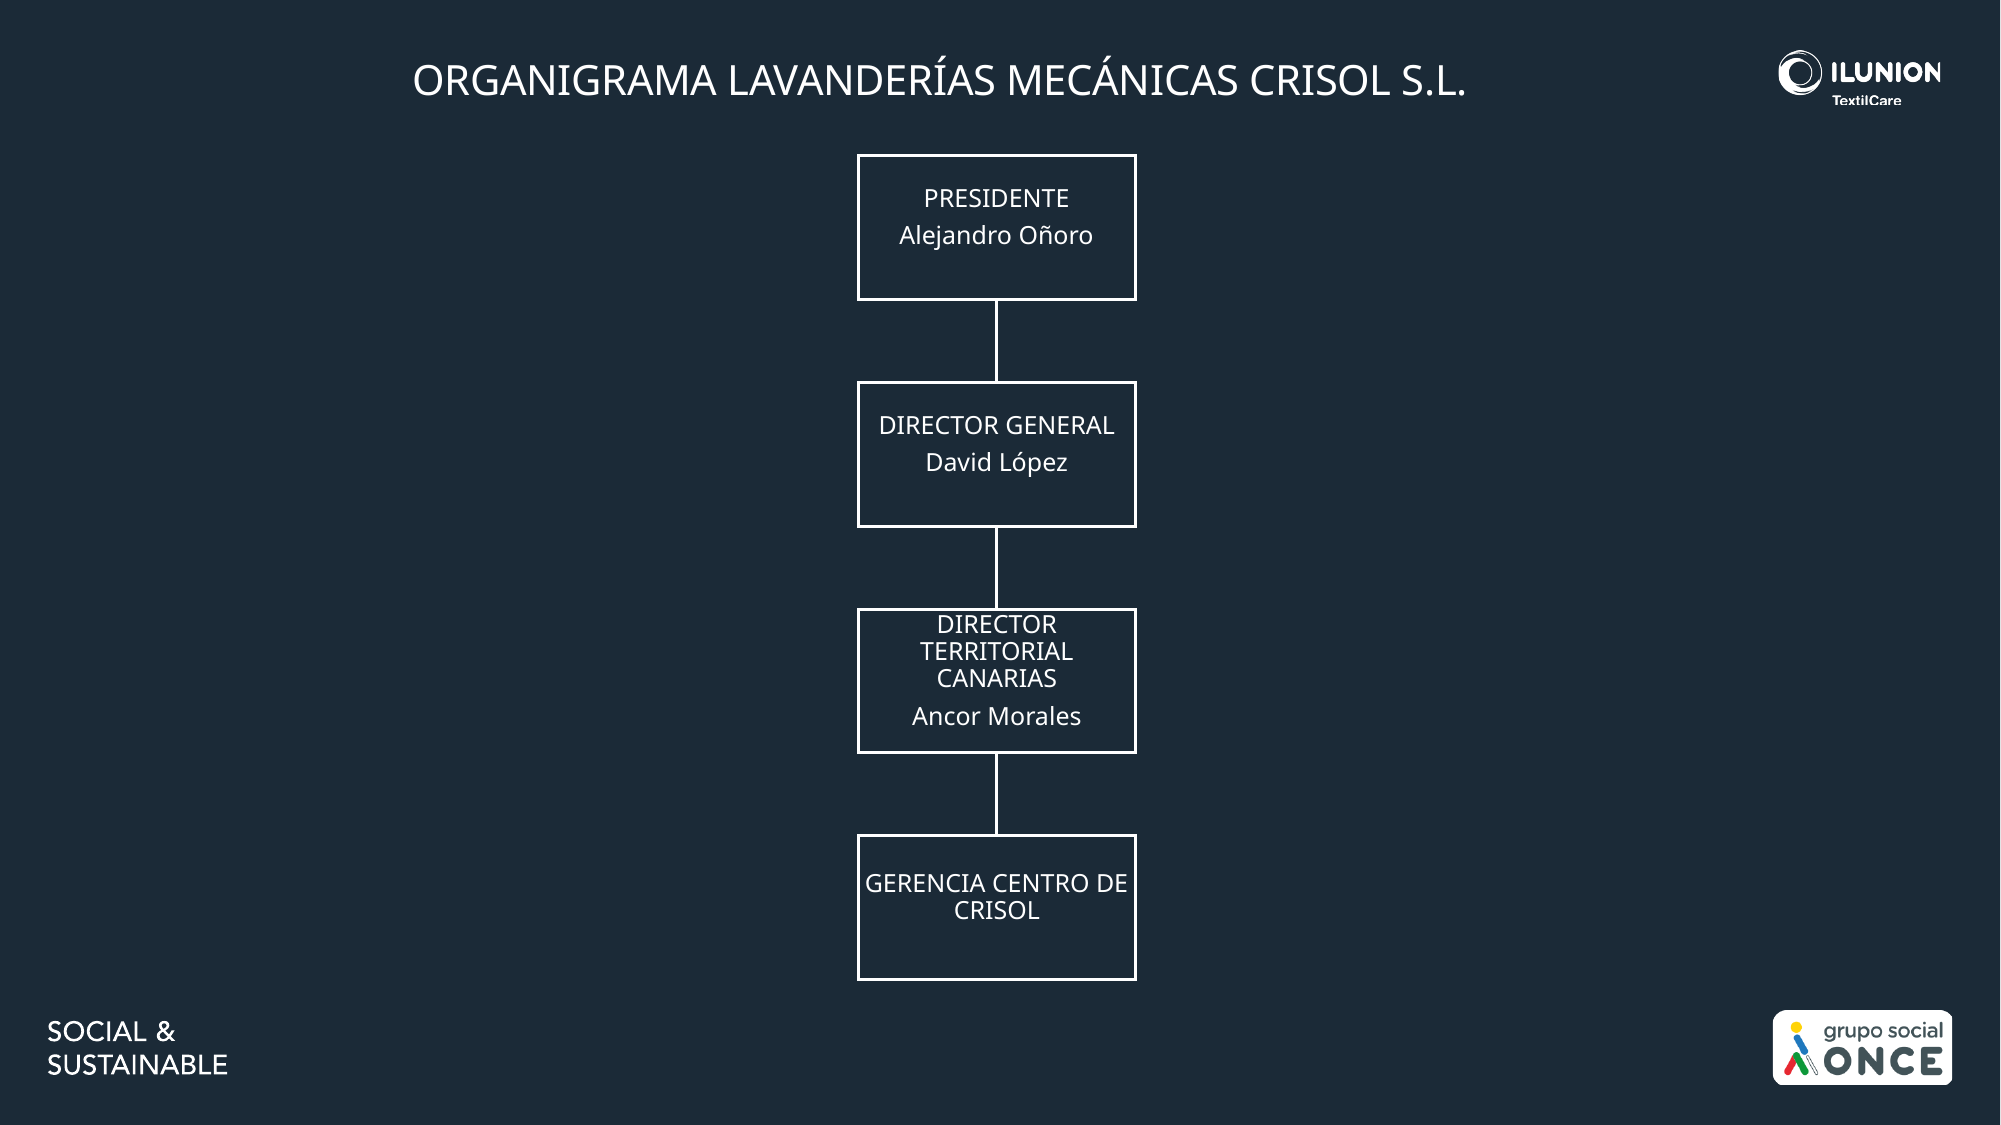

ORGANIGRAMA LAVANDERÍAS MECÁNICAS CRISOL S.L.
PRESIDENTE
Alejandro Oñoro
DIRECTOR GENERAL
David López
DIRECTOR TERRITORIAL CANARIAS
Ancor Morales
GERENCIA CENTRO DE CRISOL